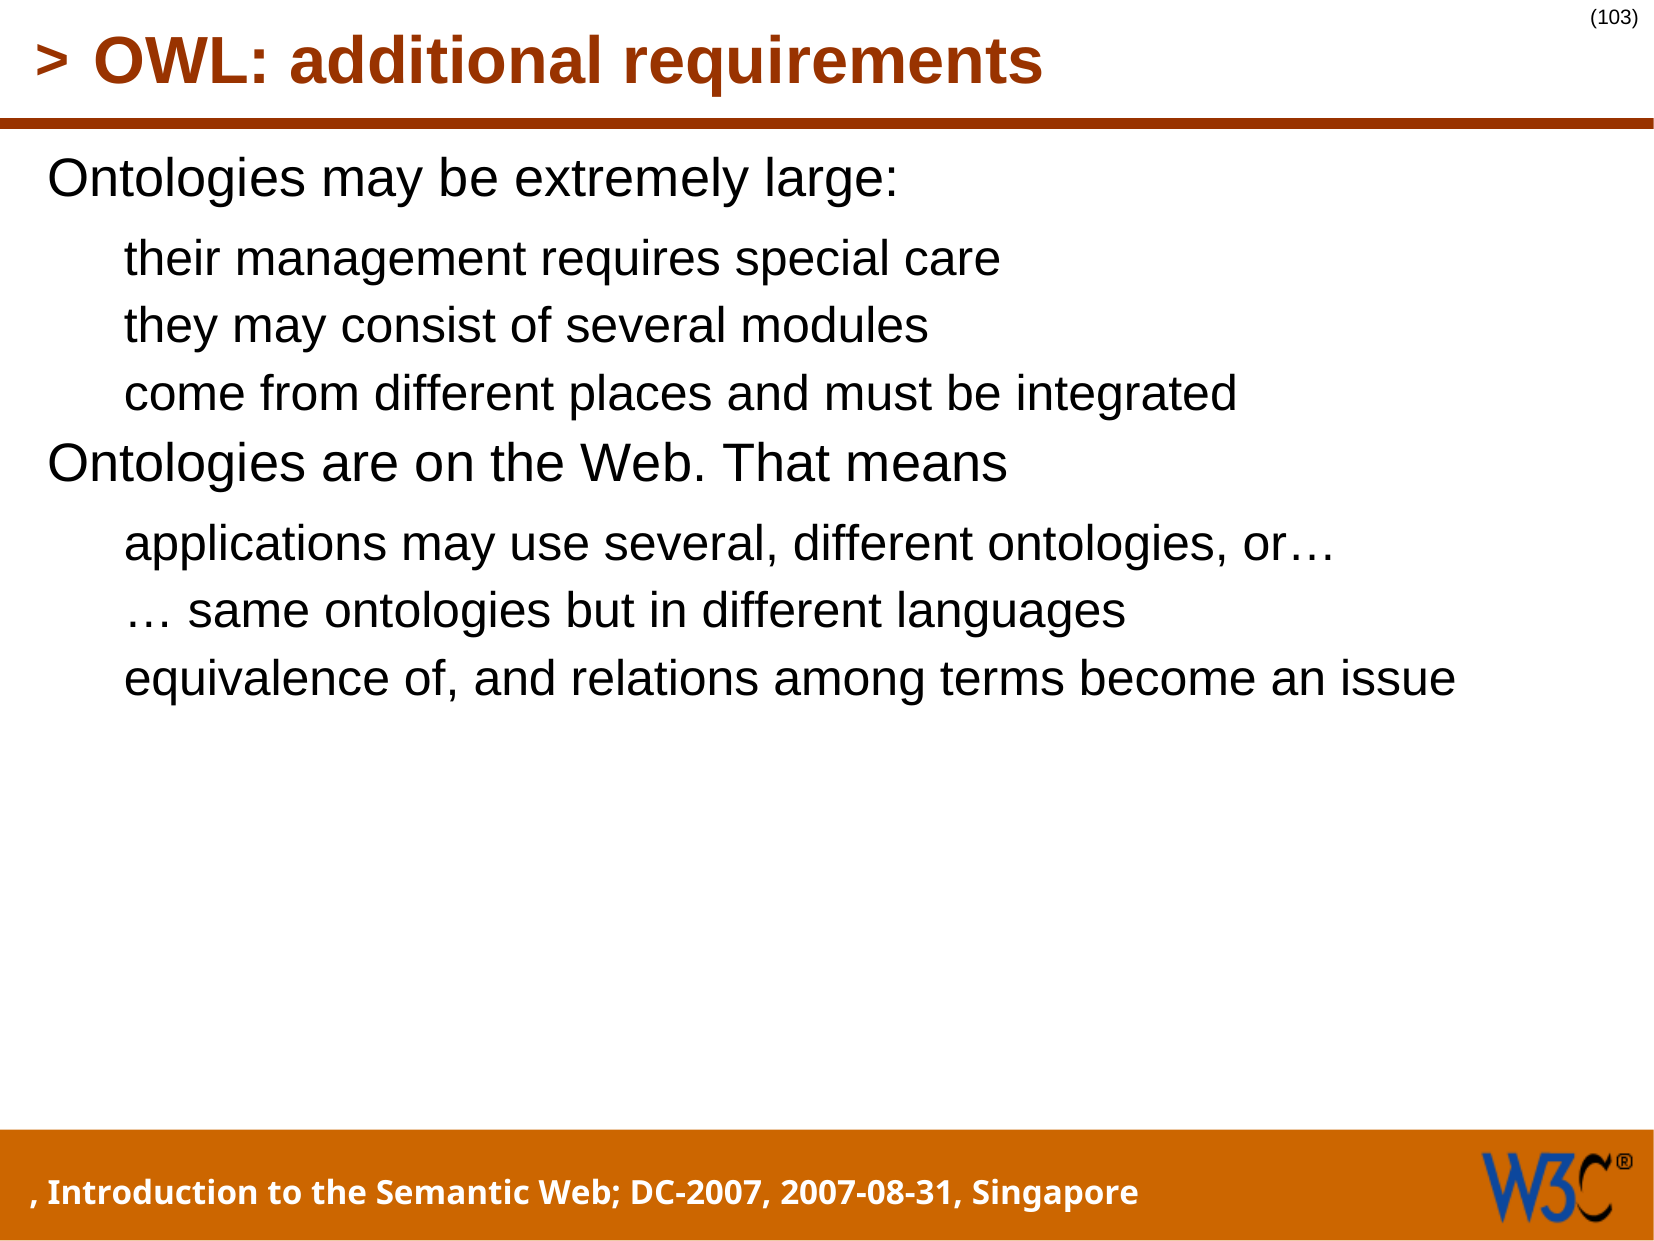

# OWL: additional requirements
Ontologies may be extremely large:
their management requires special care
they may consist of several modules
come from different places and must be integrated
Ontologies are on the Web. That means
applications may use several, different ontologies, or…
… same ontologies but in different languages
equivalence of, and relations among terms become an issue